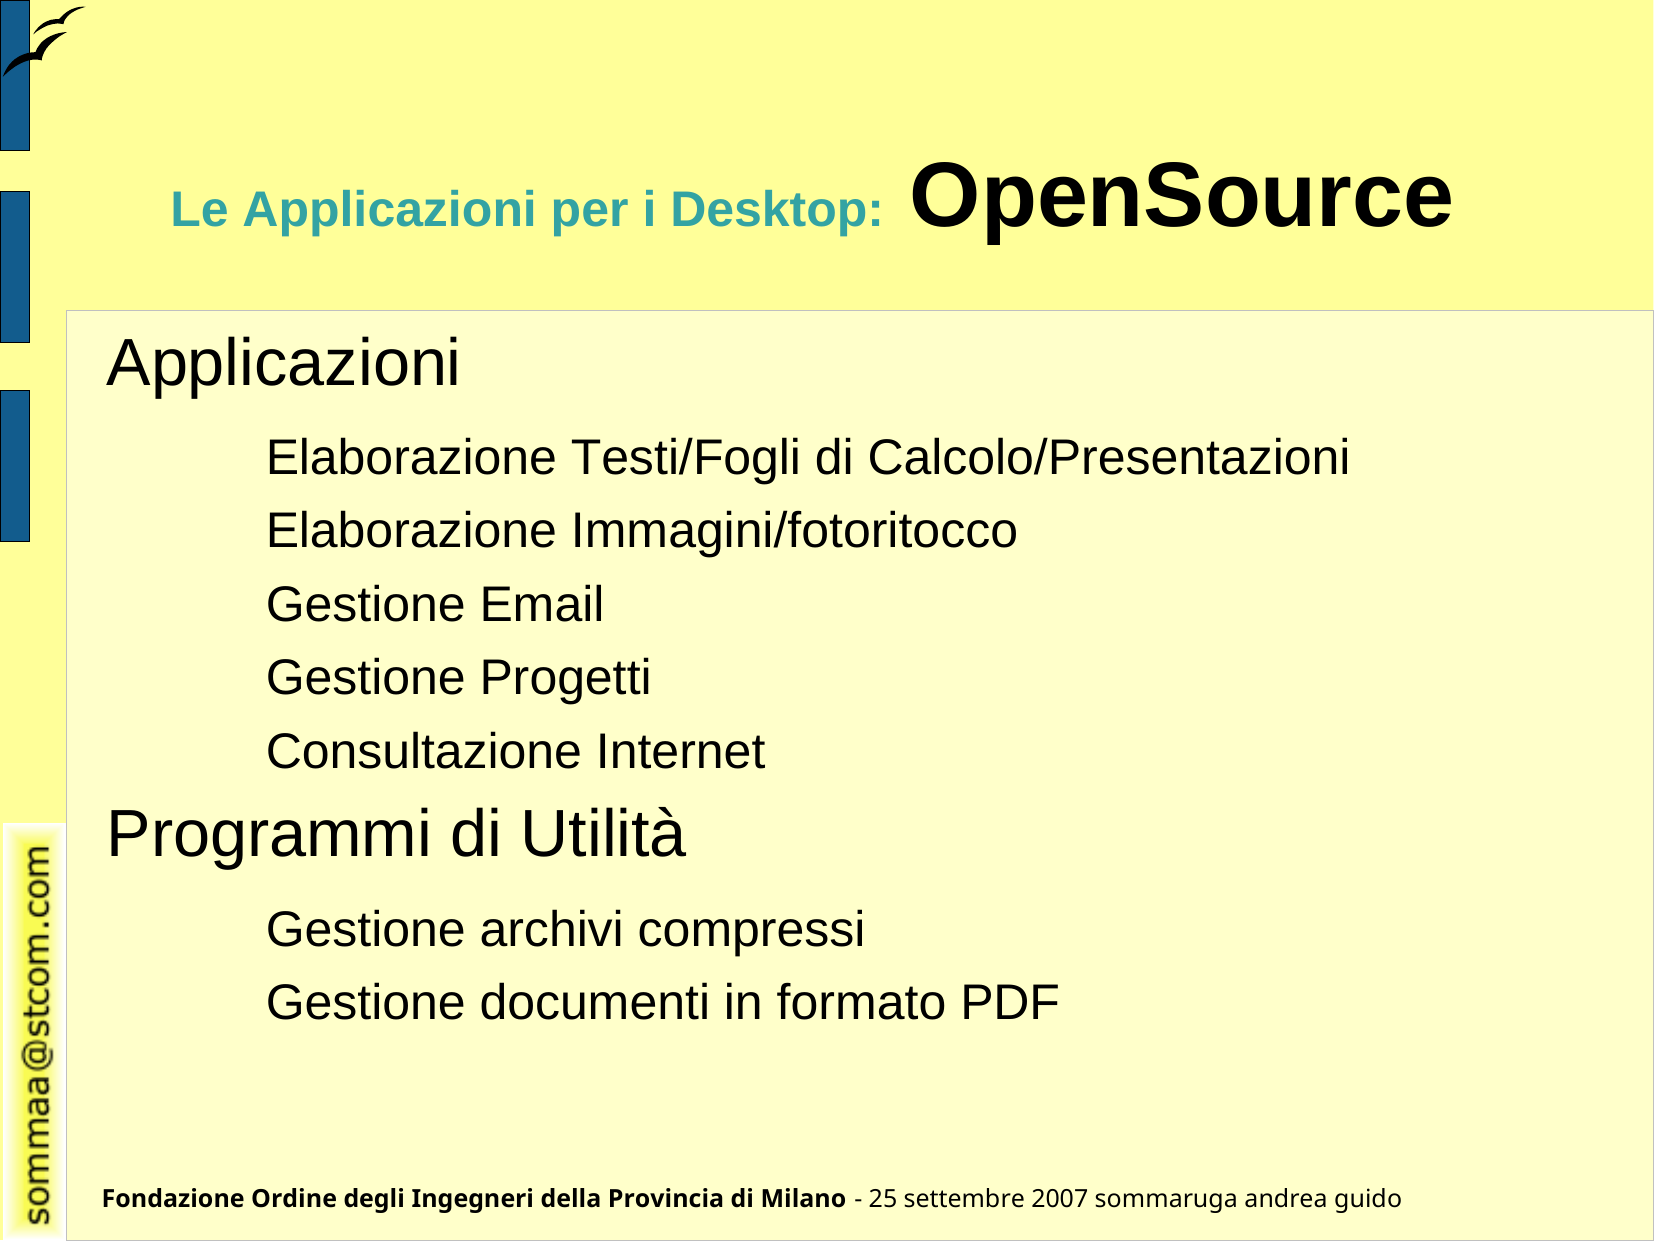

# Le Applicazioni per i Desktop: OpenSource
Applicazioni
Elaborazione Testi/Fogli di Calcolo/Presentazioni
Elaborazione Immagini/fotoritocco
Gestione Email
Gestione Progetti
Consultazione Internet
Programmi di Utilità
Gestione archivi compressi
Gestione documenti in formato PDF